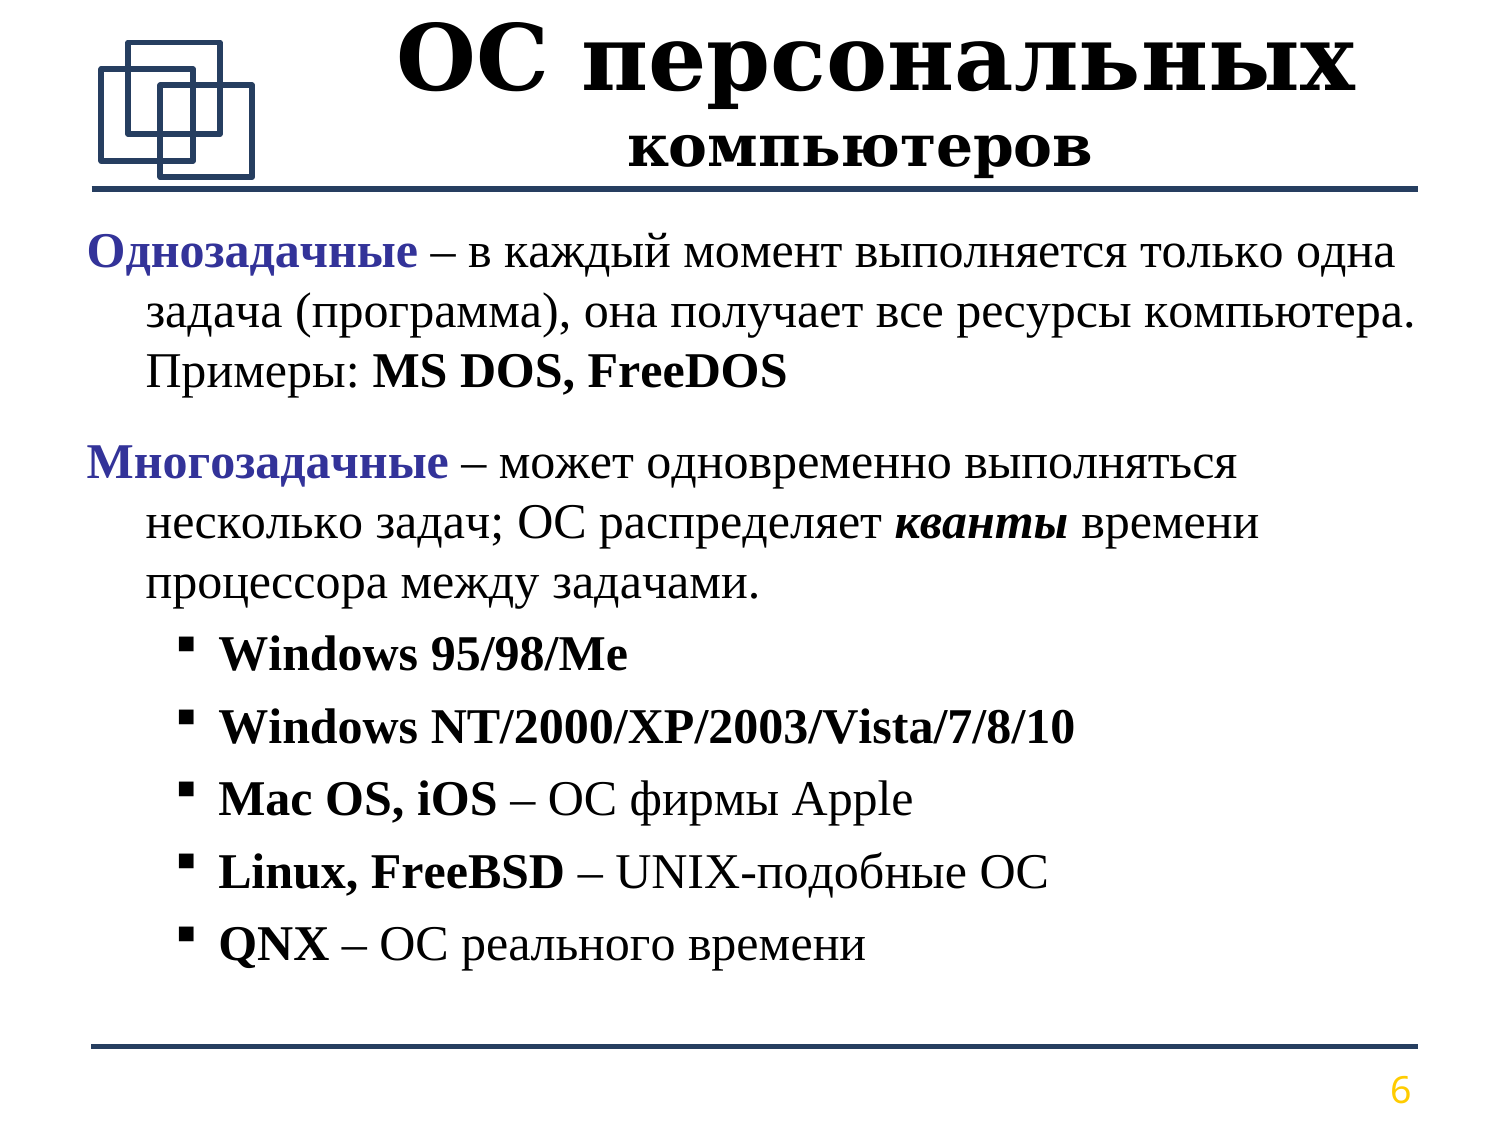

# ОС персональных компьютеров
Однозадачные – в каждый момент выполняется только одна задача (программа), она получает все ресурсы компьютера.
Примеры: MS DOS, FreeDOS
Многозадачные – может одновременно выполняться несколько задач; ОС распределяет кванты времени процессора между задачами.
Windows 95/98/Me
Windows NT/2000/XP/2003/Vista/7/8/10
Mac OS, iOS – ОС фирмы Apple
Linux, FreeBSD – UNIX-подобные ОС
QNX – ОС реального времени